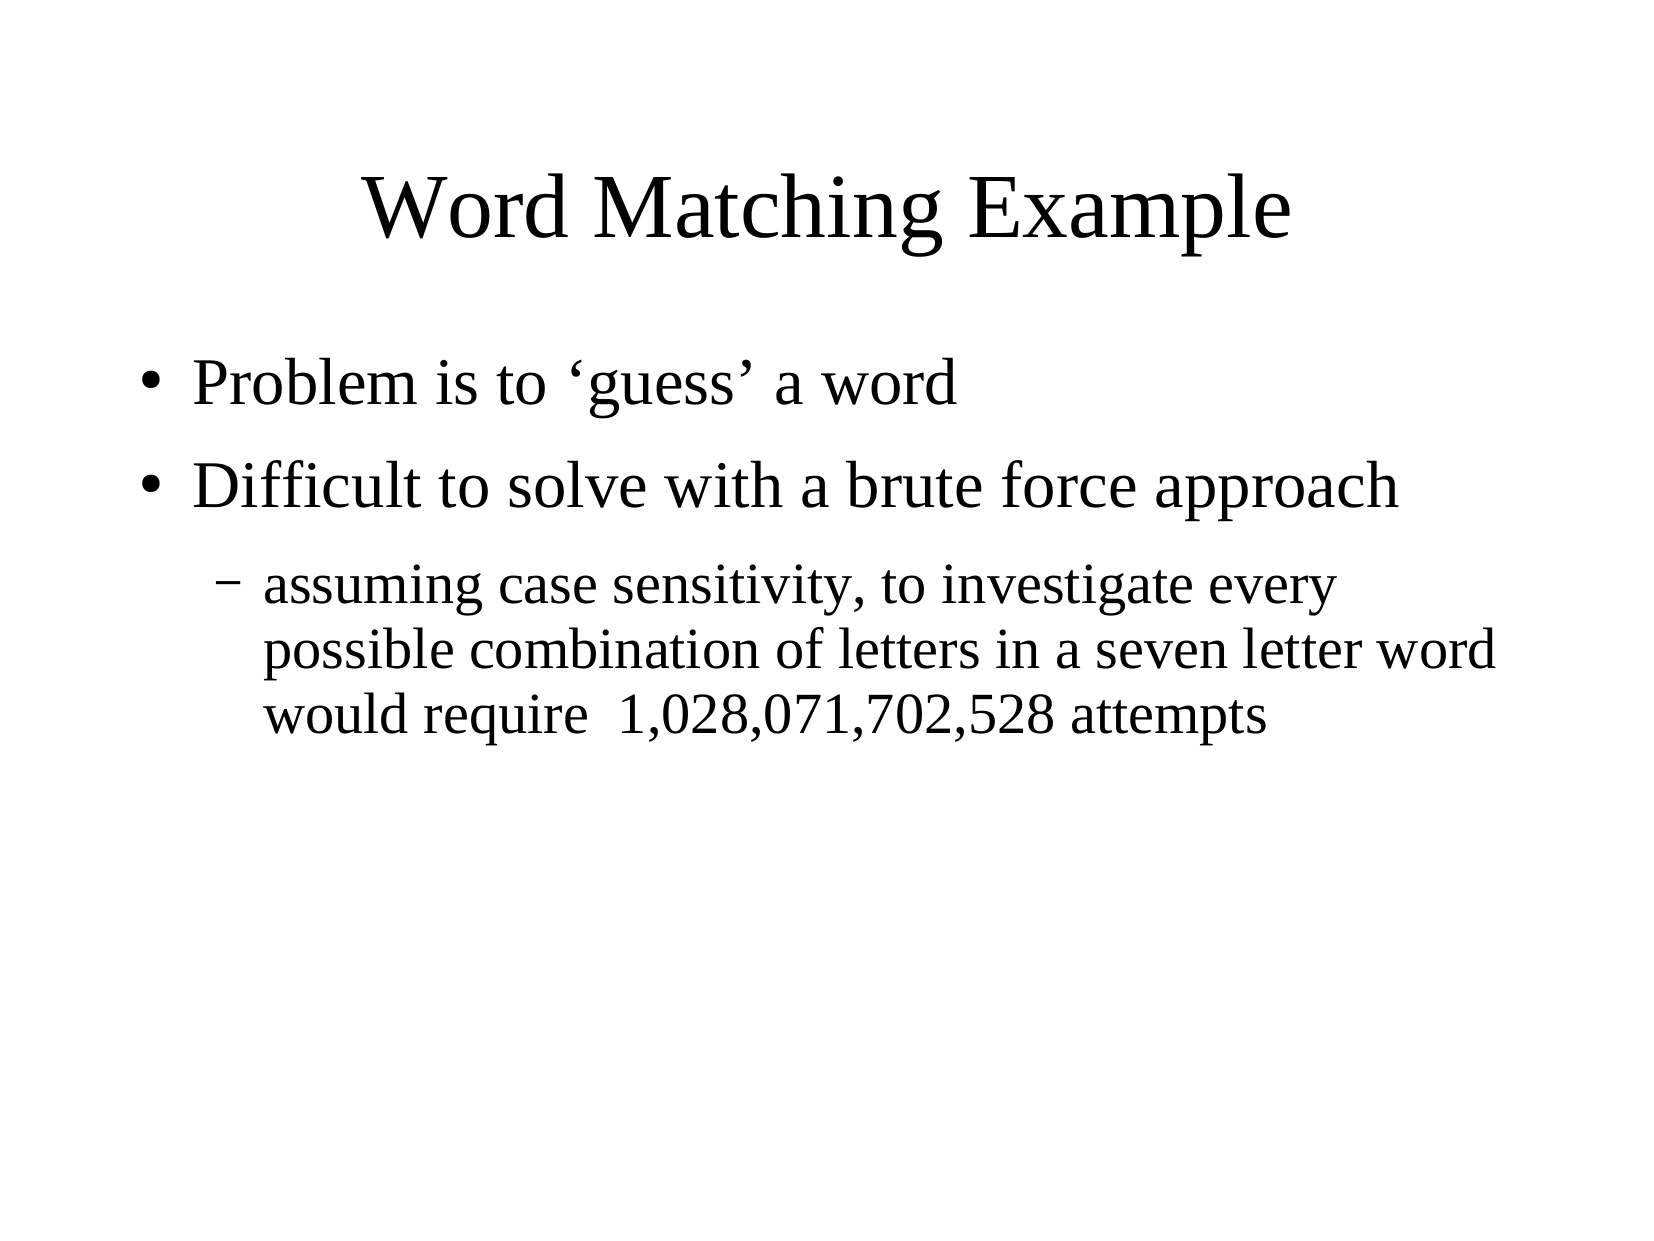

# Word Matching Example
Problem is to ‘guess’ a word
Difficult to solve with a brute force approach
assuming case sensitivity, to investigate every possible combination of letters in a seven letter word would require 1,028,071,702,528 attempts